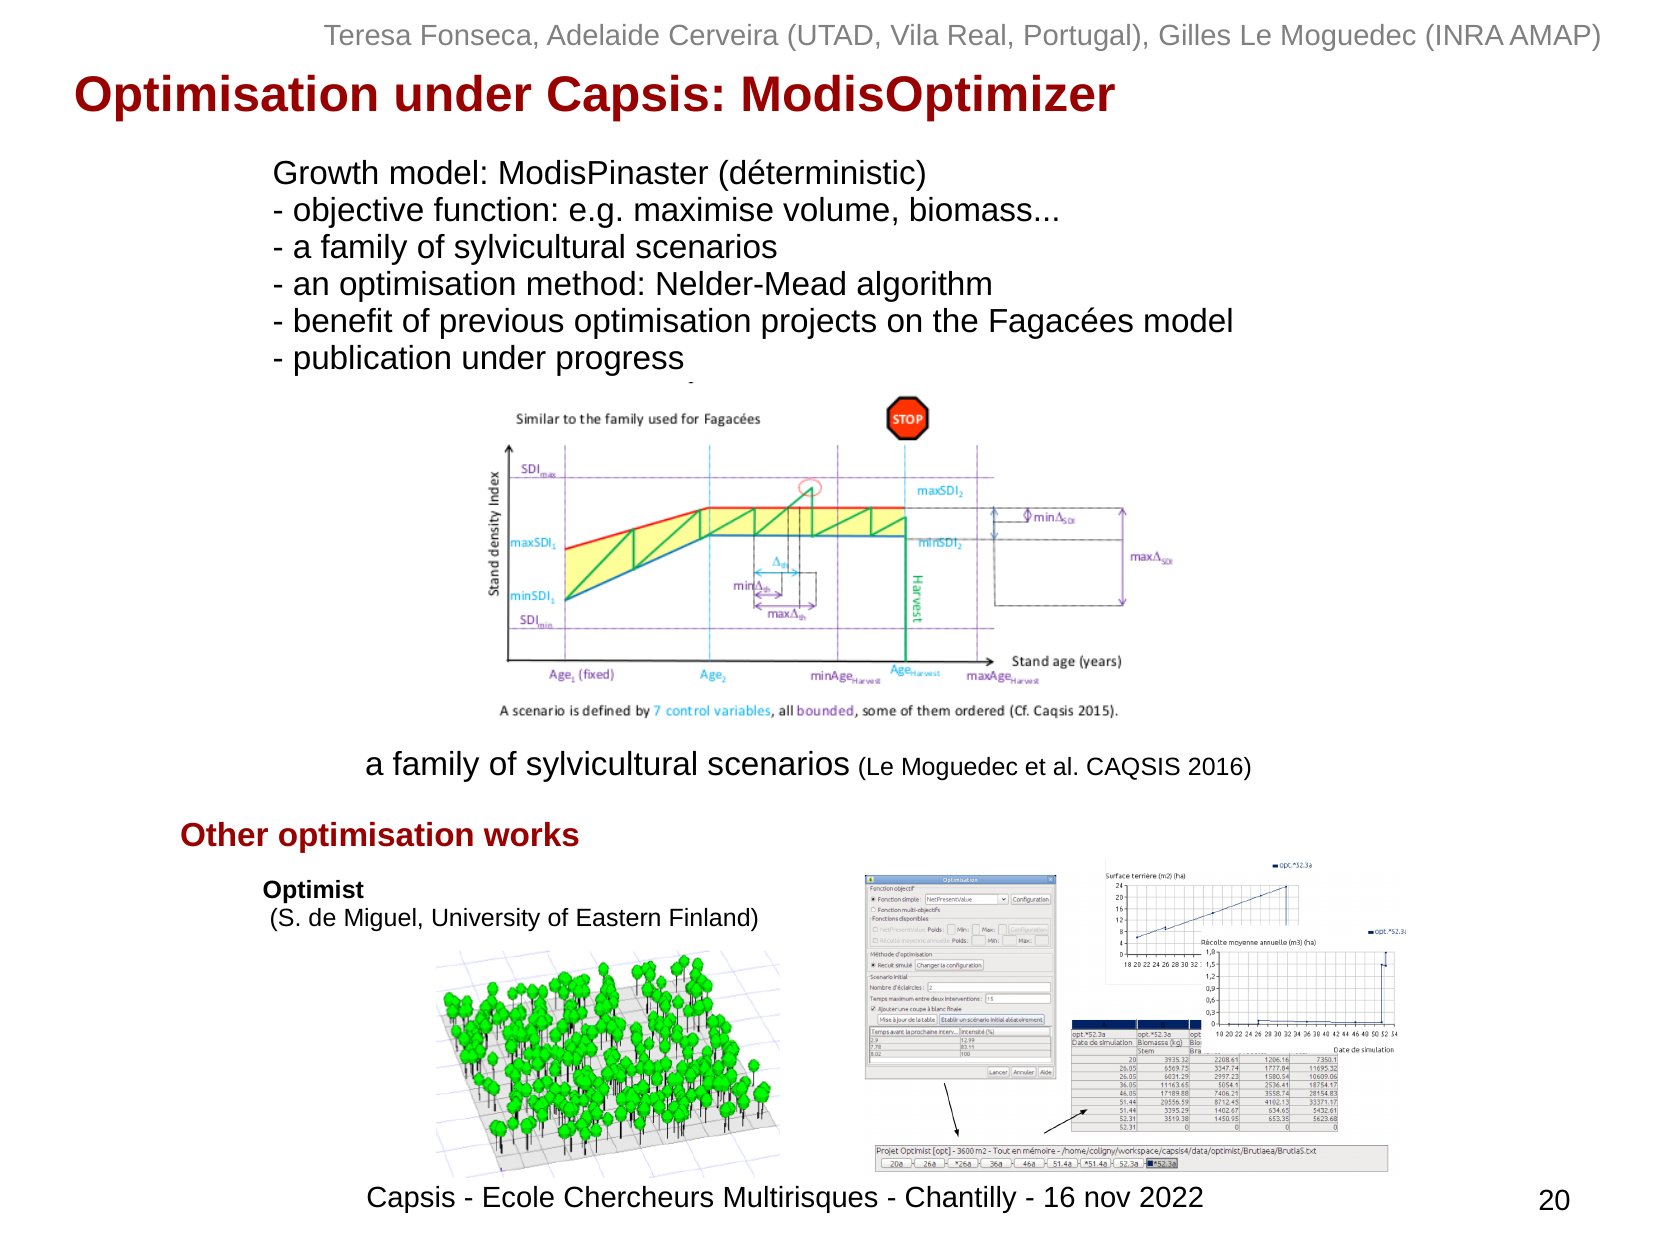

Teresa Fonseca, Adelaide Cerveira (UTAD, Vila Real, Portugal), Gilles Le Moguedec (INRA AMAP)
Optimisation under Capsis: ModisOptimizer
Growth model: ModisPinaster (déterministic)
- objective function: e.g. maximise volume, biomass...
- a family of sylvicultural scenarios
- an optimisation method: Nelder-Mead algorithm
- benefit of previous optimisation projects on the Fagacées model
- publication under progress
a family of sylvicultural scenarios (Le Moguedec et al. CAQSIS 2016)
Other optimisation works
Optimist
 (S. de Miguel, University of Eastern Finland)
20